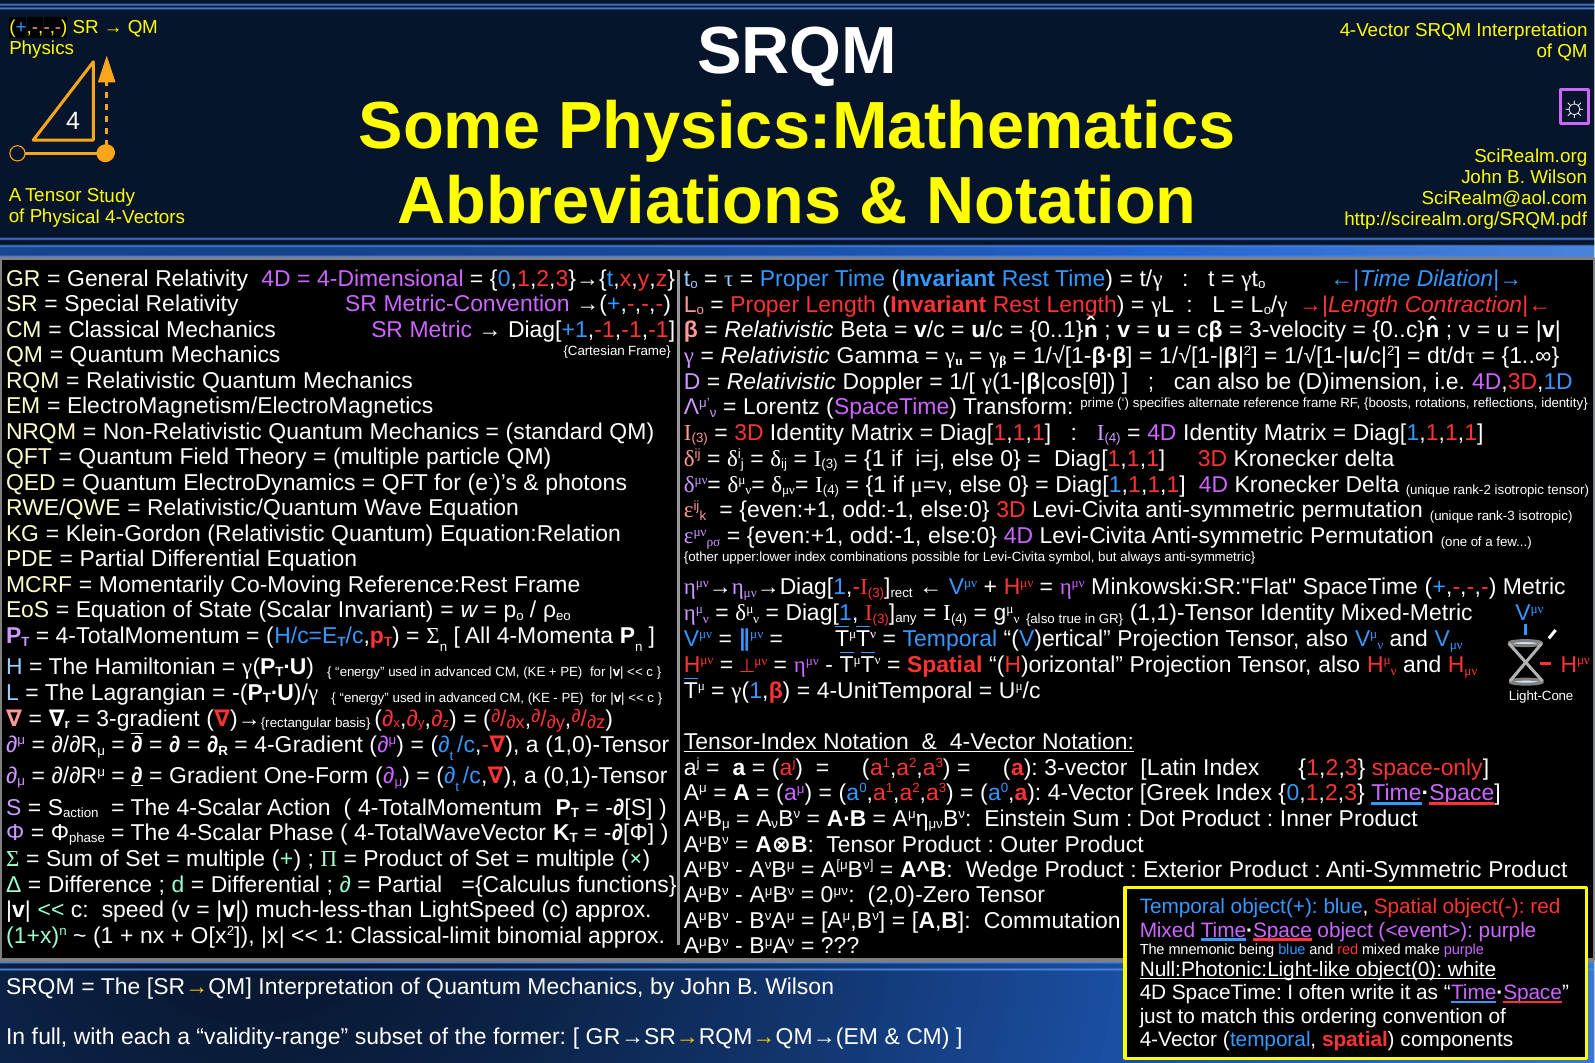

# SRQM Some Physics:Mathematics Abbreviations & Notation
(+,-,-,-) SR → QM
Physics
A Tensor Study
of Physical 4-Vectors
4-Vector SRQM Interpretation
of QM
SciRealm.org
John B. Wilson
SciRealm@aol.com
http://scirealm.org/SRQM.pdf
4
☼
GR = General Relativity 4D = 4-Dimensional = {0,1,2,3}→{t,x,y,z}
SR = Special Relativity	 SR Metric-Convention →(+,-,-,-)
CM = Classical Mechanics	 SR Metric → Diag[+1,-1,-1,-1]
QM = Quantum Mechanics				 {Cartesian Frame}
RQM = Relativistic Quantum Mechanics
EM = ElectroMagnetism/ElectroMagnetics
NRQM = Non-Relativistic Quantum Mechanics = (standard QM)
QFT = Quantum Field Theory = (multiple particle QM)
QED = Quantum ElectroDynamics = QFT for (e-)’s & photons
RWE/QWE = Relativistic/Quantum Wave Equation
KG = Klein-Gordon (Relativistic Quantum) Equation:Relation
PDE = Partial Differential Equation
MCRF = Momentarily Co-Moving Reference:Rest Frame
EoS = Equation of State (Scalar Invariant) = w = po / ρeo
PT = 4-TotalMomentum = (H/c=ET/c,pT) = Σn [ All 4-Momenta Pn ]
H = The Hamiltonian = γ(PT∙U) { “energy” used in advanced CM, (KE + PE) for |v| << c }
L = The Lagrangian = -(PT∙U)/γ { “energy” used in advanced CM, (KE - PE) for |v| << c }
∇ = ∇r = 3-gradient (∇)→{rectangular basis} (∂x,∂y,∂z) = (∂/∂x,∂/∂y,∂/∂z)
∂μ = ∂/∂Rμ = ∂ = ∂ = ∂R = 4-Gradient (∂μ) = (∂t /c,-∇), a (1,0)-Tensor
∂μ = ∂/∂Rμ = ∂ = Gradient One-Form (∂μ) = (∂t /c,∇), a (0,1)-Tensor
S = Saction = The 4-Scalar Action ( 4-TotalMomentum PT = -∂[S] )
Φ = Φphase = The 4-Scalar Phase ( 4-TotalWaveVector KT = -∂[Φ] )
Σ = Sum of Set = multiple (+) ; Π = Product of Set = multiple (×)
Δ = Difference ; d = Differential ; ∂ = Partial ={Calculus functions}
|v| << c: speed (v = |v|) much-less-than LightSpeed (c) approx.
(1+x)n ~ (1 + nx + O[x2]), |x| << 1: Classical-limit binomial approx.
SRQM = The [SR→QM] Interpretation of Quantum Mechanics, by John B. Wilson
In full, with each a “validity-range” subset of the former: [ GR→SR→RQM→QM→(EM & CM) ]
to = τ = Proper Time (Invariant Rest Time) = t/γ : t = γto ←|Time Dilation|→
Lo = Proper Length (Invariant Rest Length) = γL : L = Lo/γ →|Length Contraction|←
β = Relativistic Beta = v/c = u/c = {0..1}n̂ ; v = u = cβ = 3-velocity = {0..c}n̂ ; v = u = |v|
γ = Relativistic Gamma = γu = γβ = 1/√[1-β∙β] = 1/√[1-|β|2] = 1/√[1-|u/c|2] = dt/dτ = {1..∞}
D = Relativistic Doppler = 1/[ γ(1-|β|cos[θ]) ] ; can also be (D)imension, i.e. 4D,3D,1D
Λμ’ν = Lorentz (SpaceTime) Transform: prime (‘) specifies alternate reference frame RF, {boosts, rotations, reflections, identity}
I(3) = 3D Identity Matrix = Diag[1,1,1] : I(4) = 4D Identity Matrix = Diag[1,1,1,1]
δij = δij = δij = I(3) = {1 if i=j, else 0} = Diag[1,1,1] 3D Kronecker delta
δμν= δμν= δμν= I(4) = {1 if μ=ν, else 0} = Diag[1,1,1,1] 4D Kronecker Delta (unique rank-2 isotropic tensor)
εijk = {even:+1, odd:-1, else:0} 3D Levi-Civita anti-symmetric permutation (unique rank-3 isotropic)
εμνρσ = {even:+1, odd:-1, else:0} 4D Levi-Civita Anti-symmetric Permutation (one of a few...)
{other upper:lower index combinations possible for Levi-Civita symbol, but always anti-symmetric}
ημν→ημν→Diag[1,-I(3)]rect ← Vμν + Hμν = ημν Minkowski:SR:"Flat" SpaceTime (+,-,-,-) Metric
ημν = δμν = Diag[1, I(3)]any = I(4) = gμν {also true in GR} (1,1)-Tensor Identity Mixed-Metric	 Vμν
Vμν = ∥μν = TμTν = Temporal “(V)ertical” Projection Tensor, also Vμν and Vμν
Hμν = ⟂μν = ημν - TμTν = Spatial “(H)orizontal” Projection Tensor, also Hμν and Hμν	 Hμν
Tμ = γ(1,β) = 4-UnitTemporal = Uμ/c					 		Light-Cone
Tensor-Index Notation & 4-Vector Notation:
aj = a = (aj) = (a1,a2,a3) = (a): 3-vector [Latin Index {1,2,3} space-only]
Aμ = A = (aμ) = (a0,a1,a2,a3) = (a0,a): 4-Vector [Greek Index {0,1,2,3} Time·Space]
AμBμ = AνBν = A∙B = AμημνBν: Einstein Sum : Dot Product : Inner Product
AμBν = A⊗B: Tensor Product : Outer Product
AμBν - AνBμ = A[μBν] = A^B: Wedge Product : Exterior Product : Anti-Symmetric Product
AμBν - AμBν = 0μν: (2,0)-Zero Tensor
AμBν - BνAμ = [Aμ,Bν] = [A,B]: Commutation
AμBν - BμAν = ???
Temporal object(+): blue, Spatial object(-): red
Mixed Time·Space object (<event>): purple
The mnemonic being blue and red mixed make purple
Null:Photonic:Light-like object(0): white
4D SpaceTime: I often write it as “Time·Space”
just to match this ordering convention of
4-Vector (temporal, spatial) components